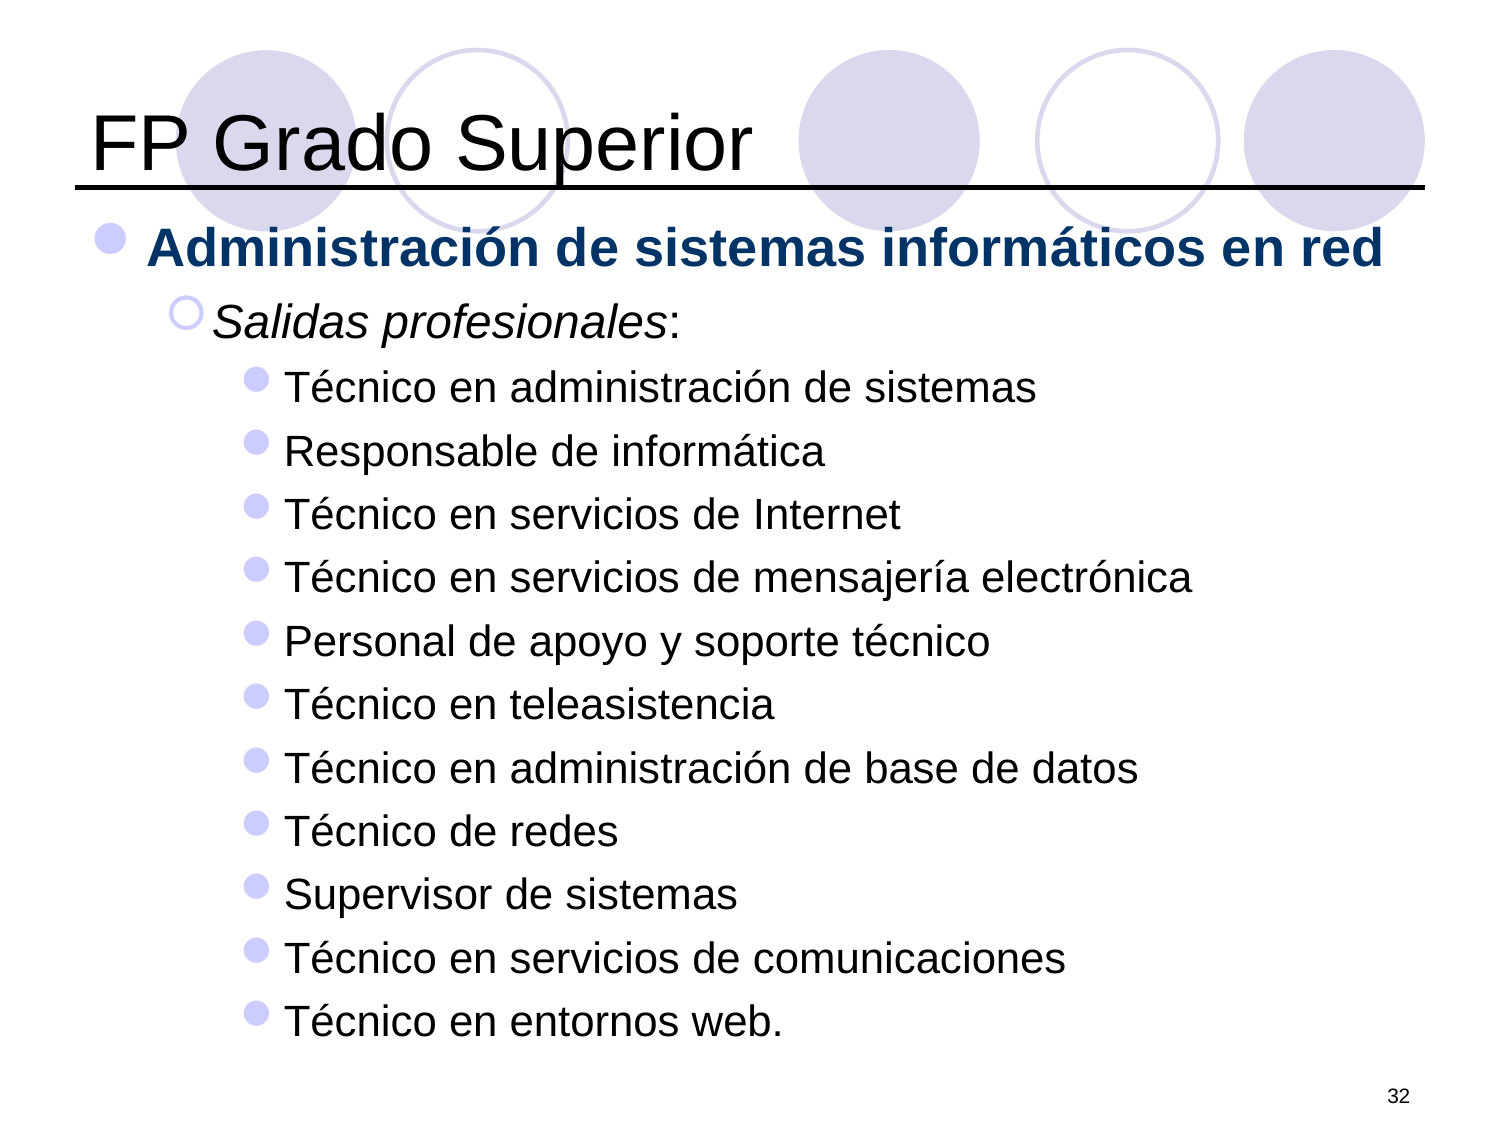

# FP Grado Superior
Administración de sistemas informáticos en red
Salidas profesionales:
Técnico en administración de sistemas
Responsable de informática
Técnico en servicios de Internet
Técnico en servicios de mensajería electrónica
Personal de apoyo y soporte técnico
Técnico en teleasistencia
Técnico en administración de base de datos
Técnico de redes
Supervisor de sistemas
Técnico en servicios de comunicaciones
Técnico en entornos web.